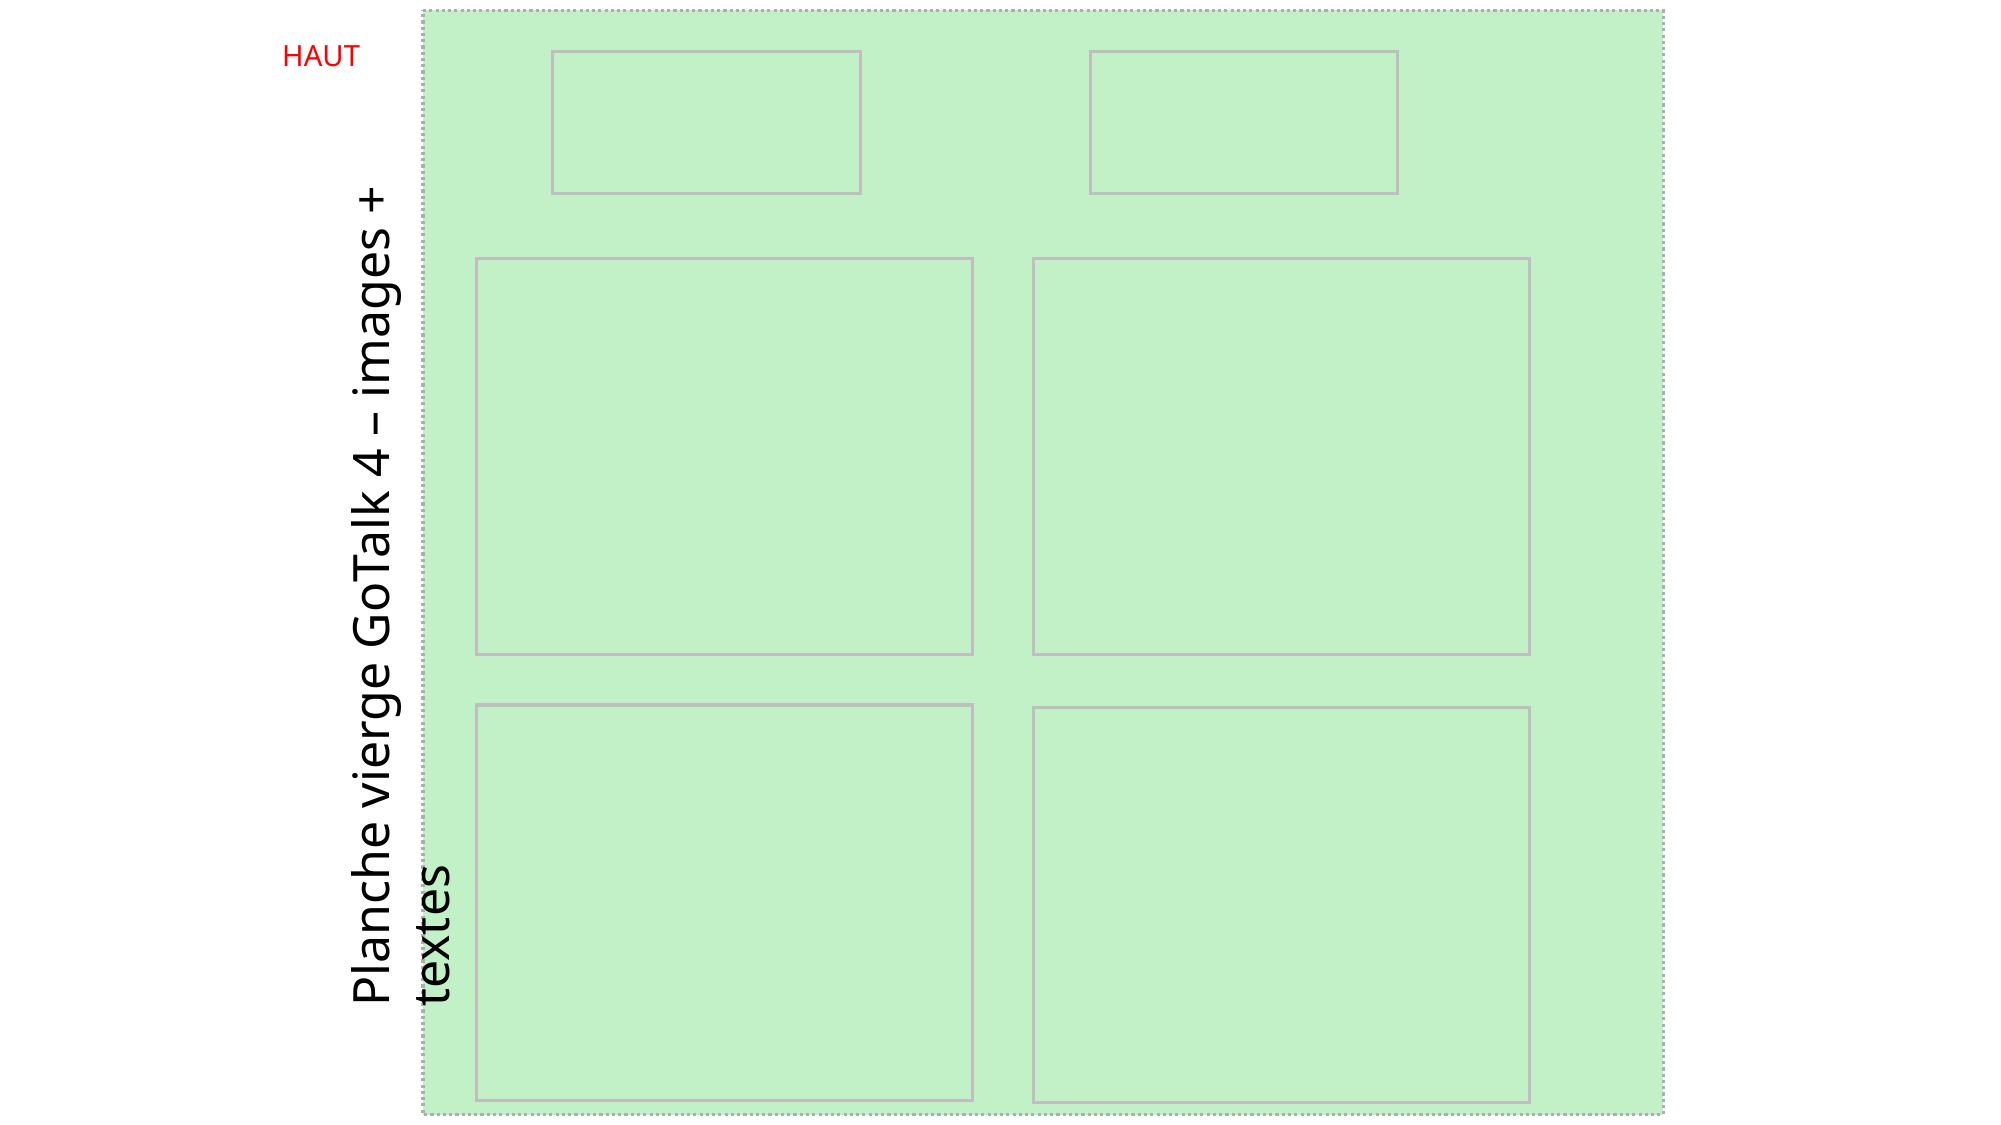

HAUT
#
Planche vierge GoTalk 4 – images + textes